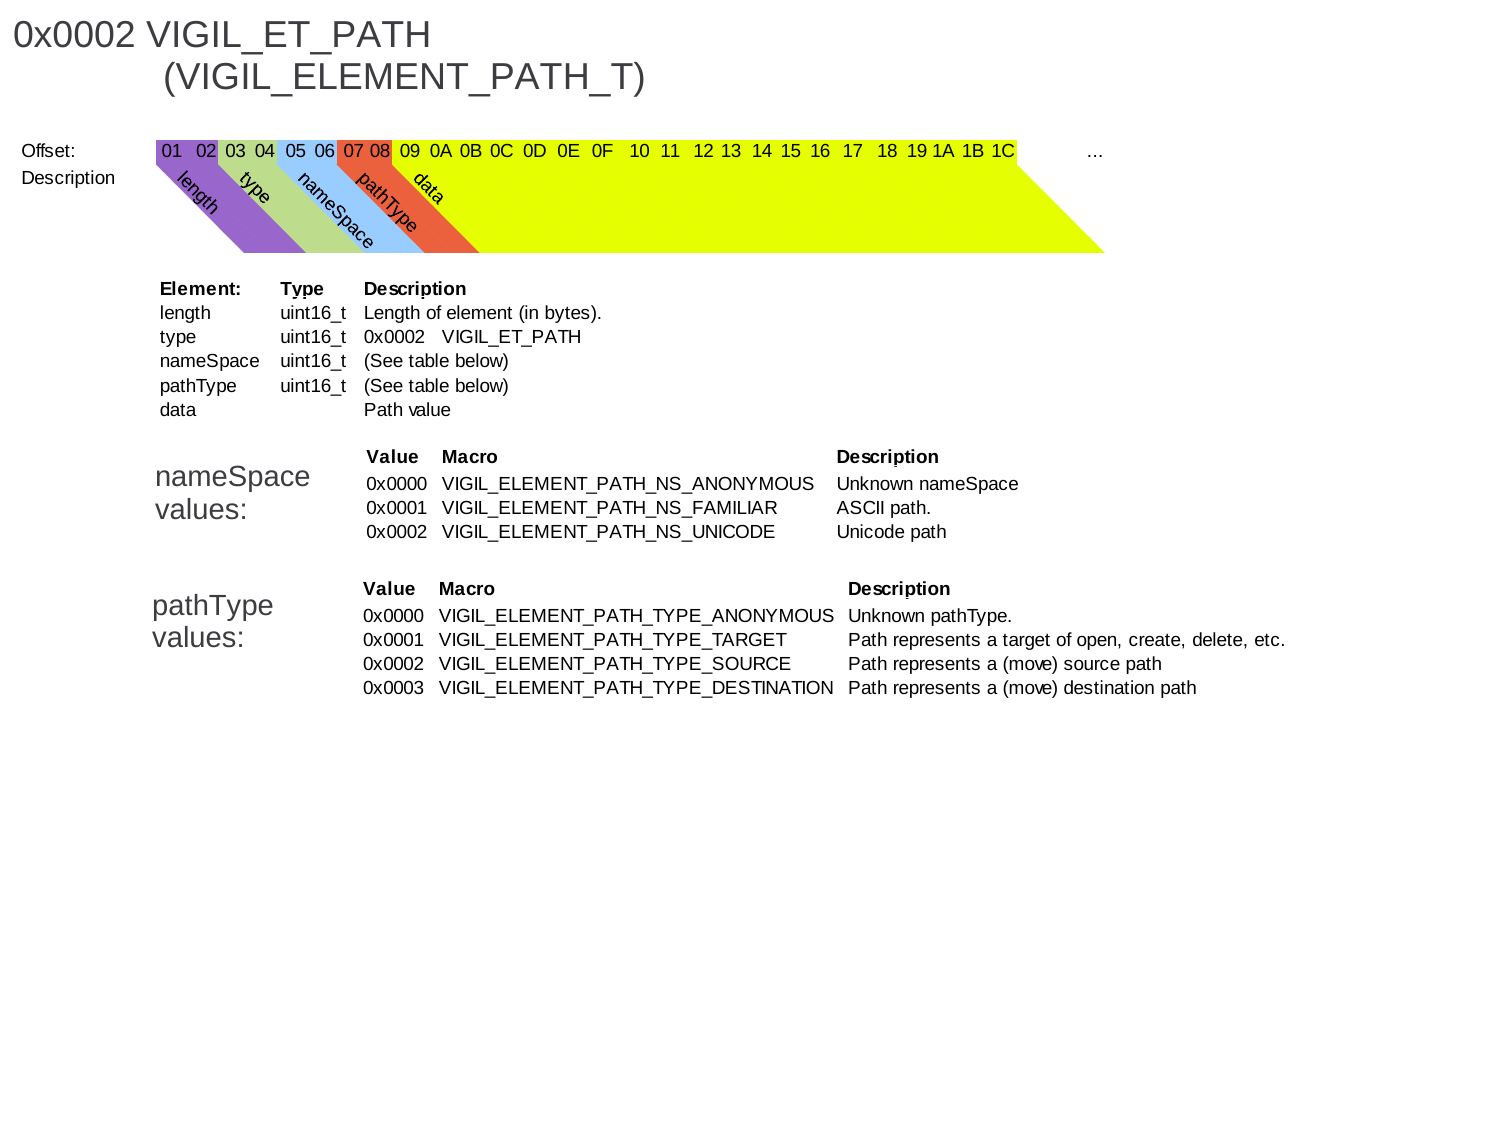

0x0002 VIGIL_ET_PATH
	(VIGIL_ELEMENT_PATH_T)
nameSpace
values:
pathType
values: